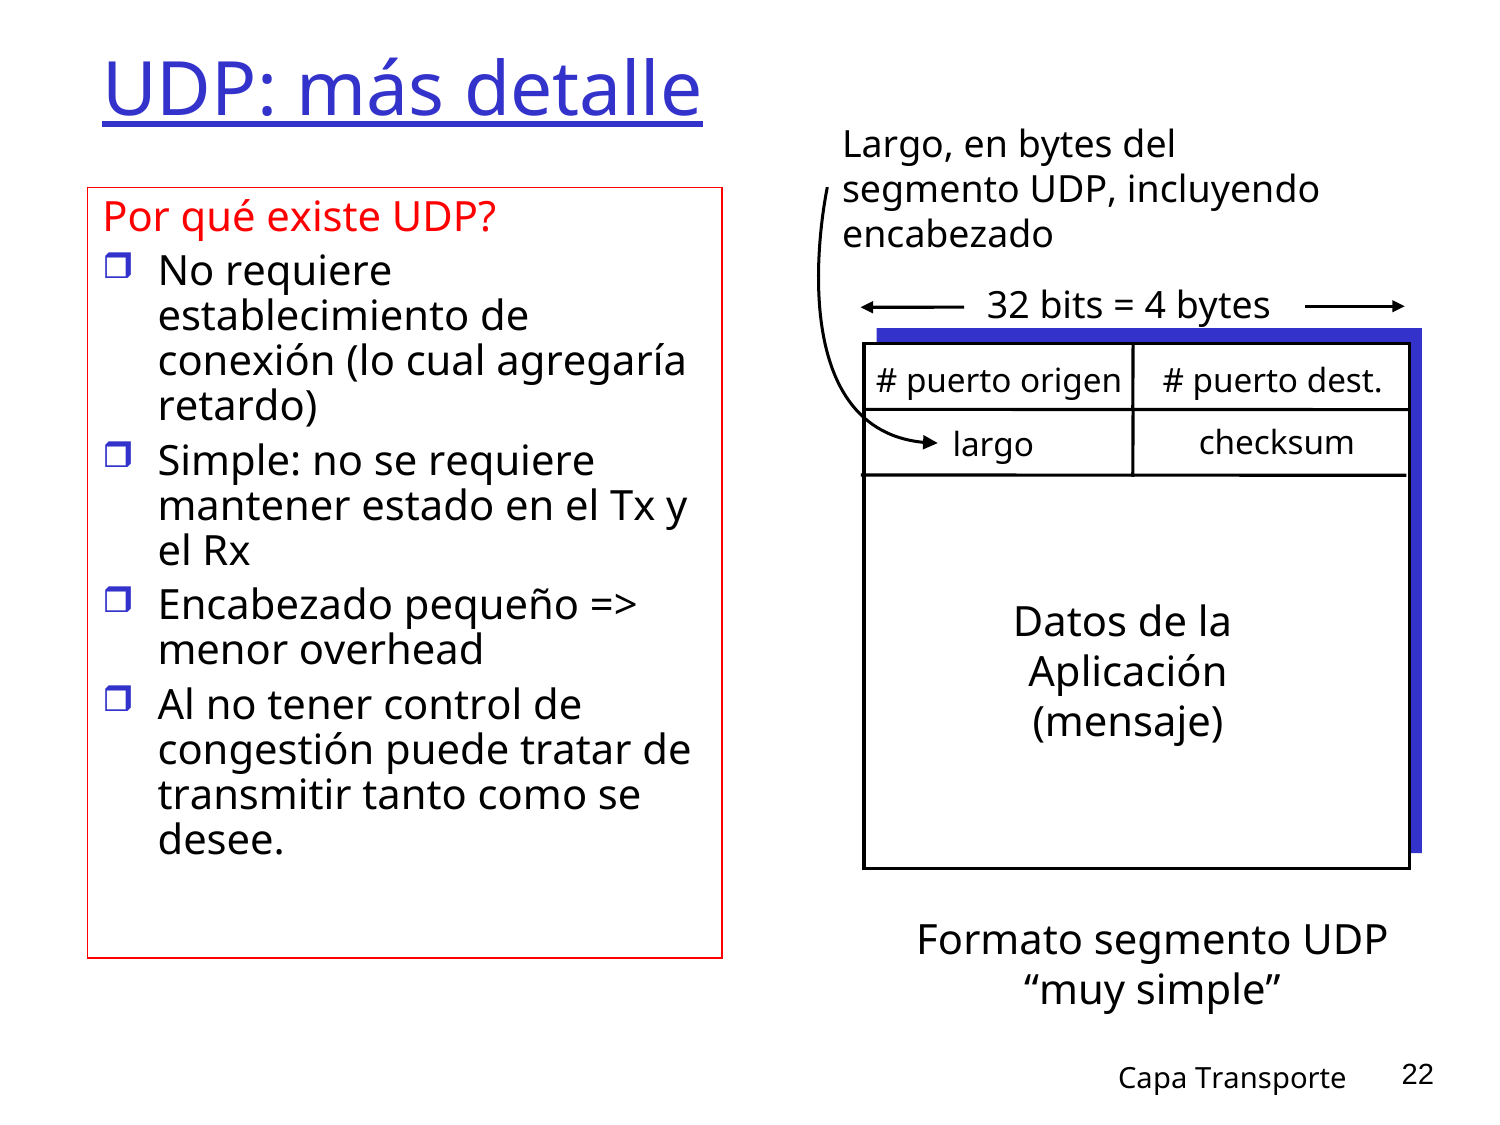

# UDP: más detalle
Largo, en bytes del
segmento UDP, incluyendo
encabezado
Por qué existe UDP?
No requiere establecimiento de conexión (lo cual agregaría retardo)‏
Simple: no se requiere mantener estado en el Tx y el Rx
Encabezado pequeño => menor overhead
Al no tener control de congestión puede tratar de transmitir tanto como se desee.
32 bits = 4 bytes
# puerto origen
# puerto dest.
checksum
largo
Datos de la
Aplicación
(mensaje)‏
Formato segmento UDP
“muy simple”
22